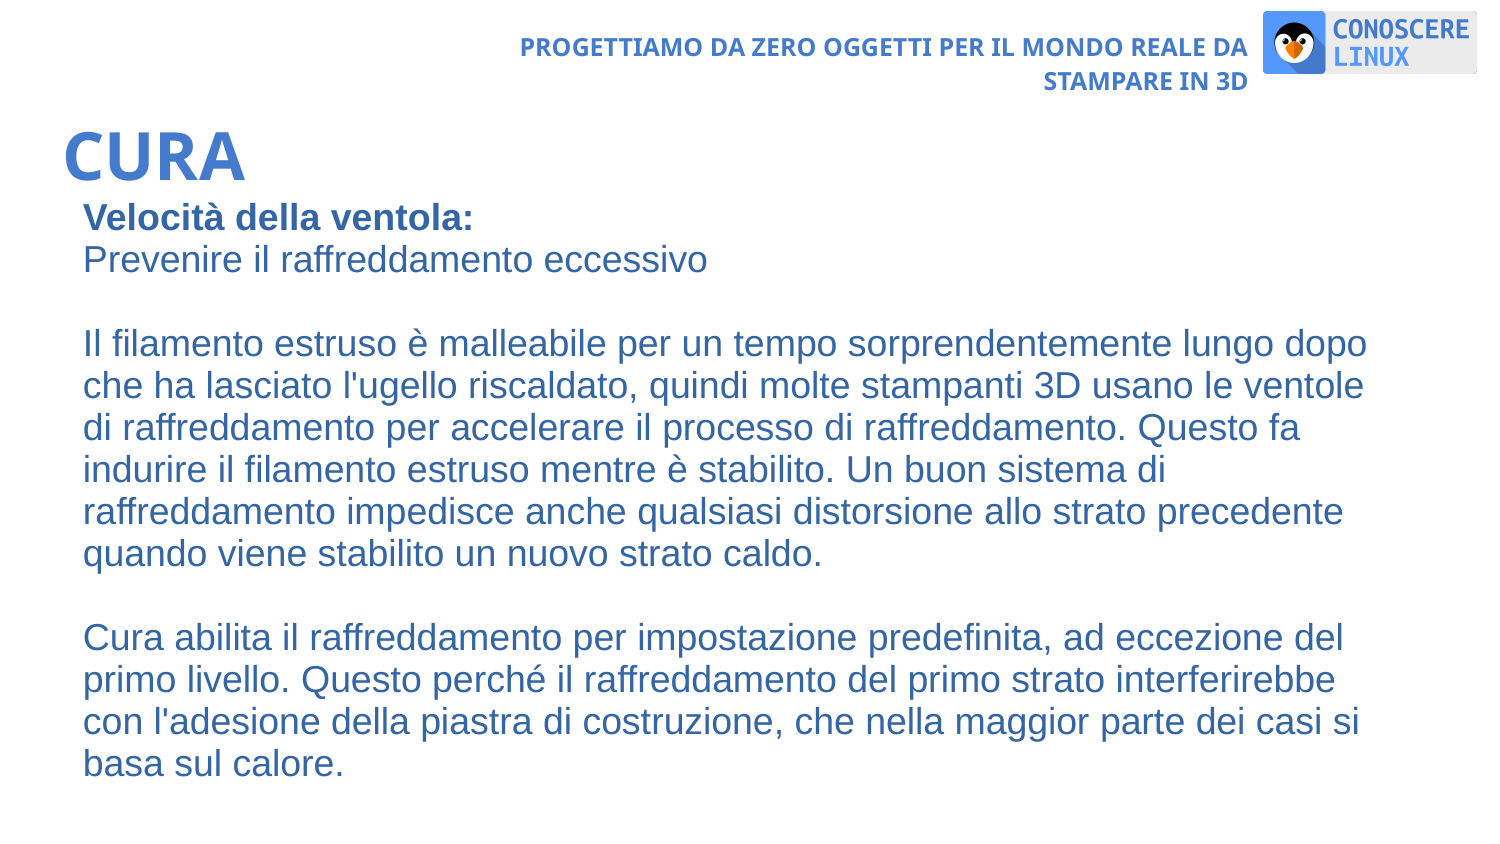

PROGETTIAMO DA ZERO OGGETTI PER IL MONDO REALE DA STAMPARE IN 3D
CURA
Velocità della ventola:
Prevenire il raffreddamento eccessivo
Il filamento estruso è malleabile per un tempo sorprendentemente lungo dopo che ha lasciato l'ugello riscaldato, quindi molte stampanti 3D usano le ventole di raffreddamento per accelerare il processo di raffreddamento. Questo fa indurire il filamento estruso mentre è stabilito. Un buon sistema di raffreddamento impedisce anche qualsiasi distorsione allo strato precedente quando viene stabilito un nuovo strato caldo.
Cura abilita il raffreddamento per impostazione predefinita, ad eccezione del primo livello. Questo perché il raffreddamento del primo strato interferirebbe con l'adesione della piastra di costruzione, che nella maggior parte dei casi si basa sul calore.